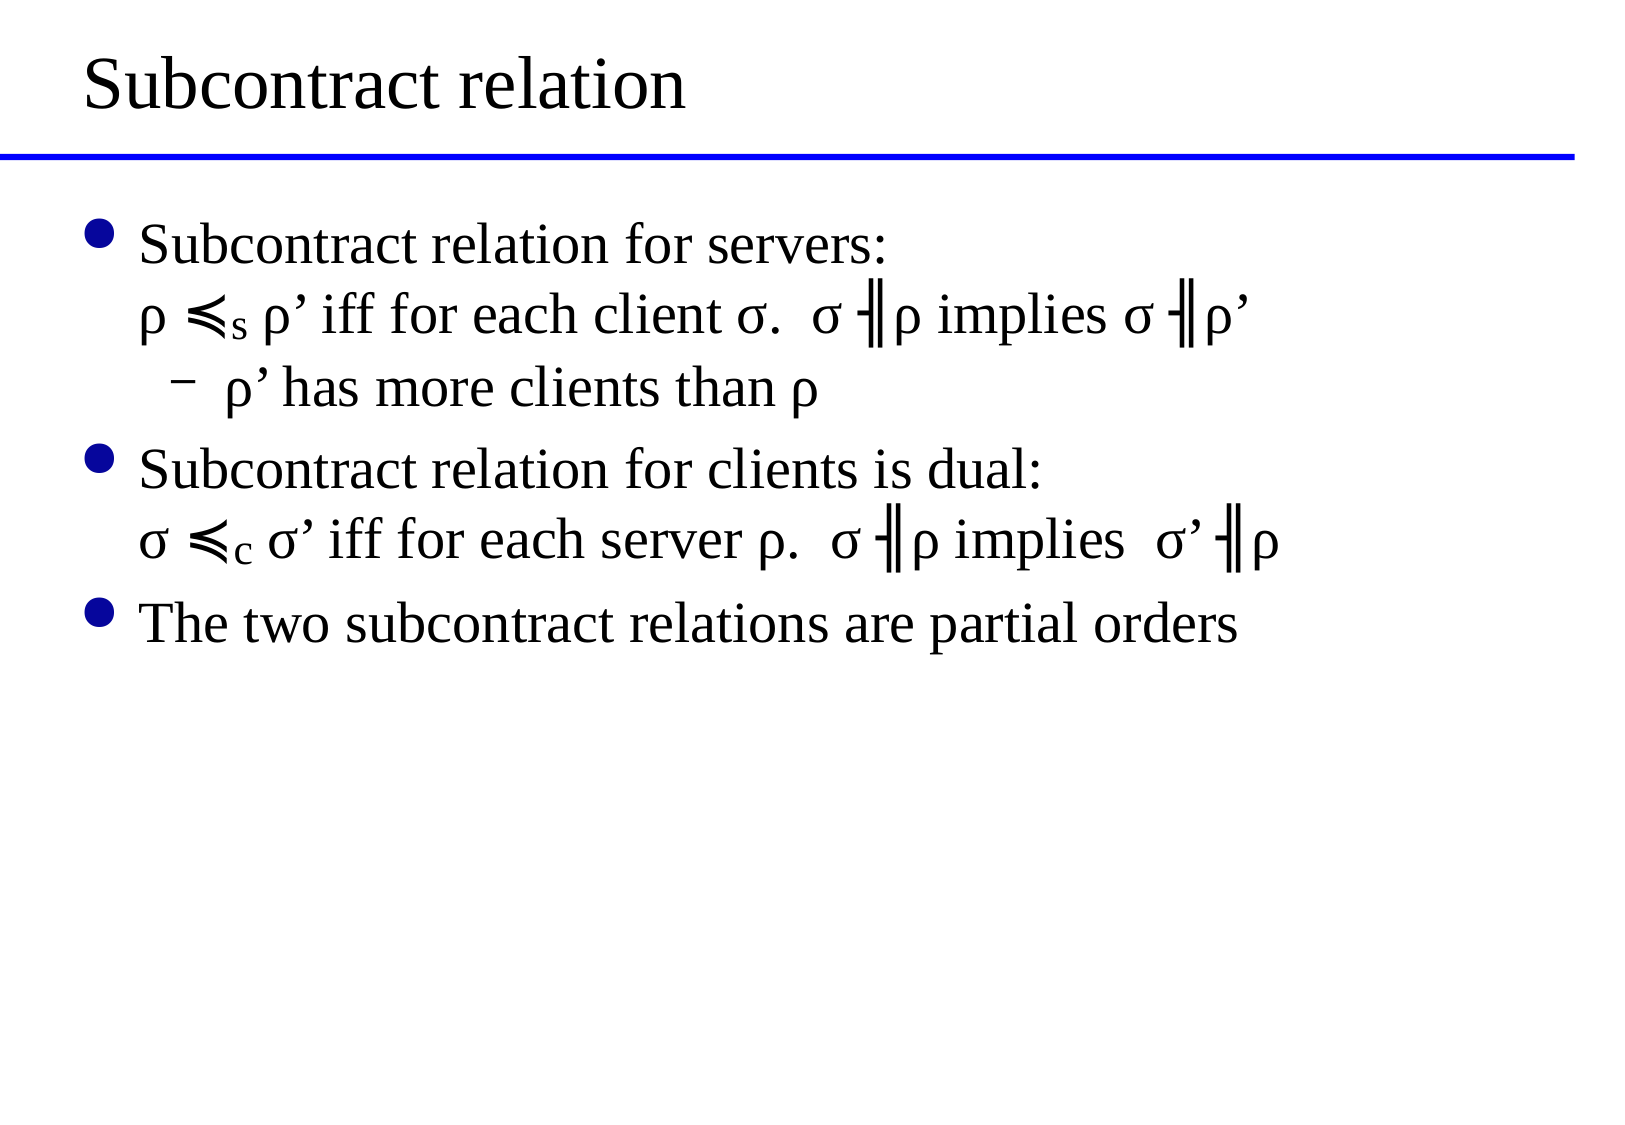

# Subcontract relation
Subcontract relation for servers:
ρ ≼s ρ’ iff for each client σ. σ ╢ρ implies σ ╢ρ’
ρ’ has more clients than ρ
Subcontract relation for clients is dual:
σ ≼c σ’ iff for each server ρ. σ ╢ρ implies σ’ ╢ρ
The two subcontract relations are partial orders